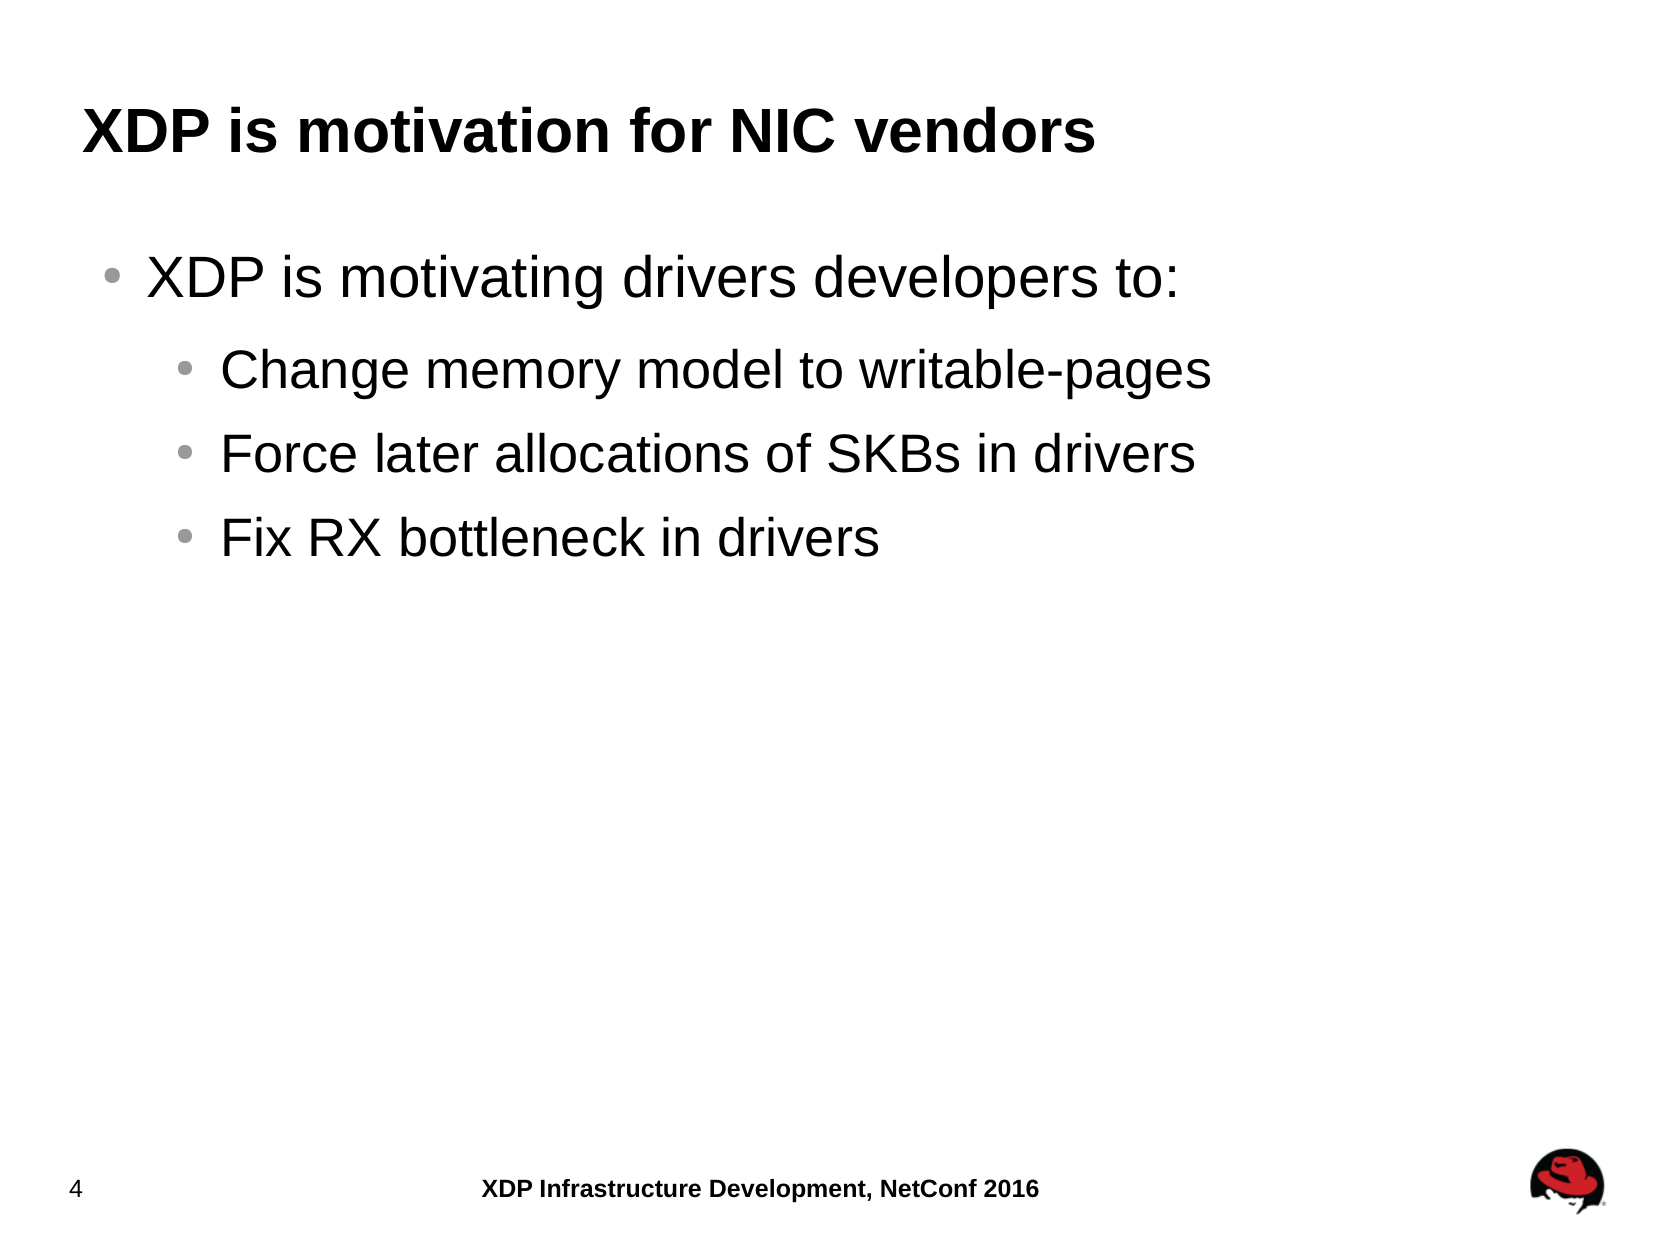

# XDP is motivation for NIC vendors
XDP is motivating drivers developers to:
Change memory model to writable-pages
Force later allocations of SKBs in drivers
Fix RX bottleneck in drivers